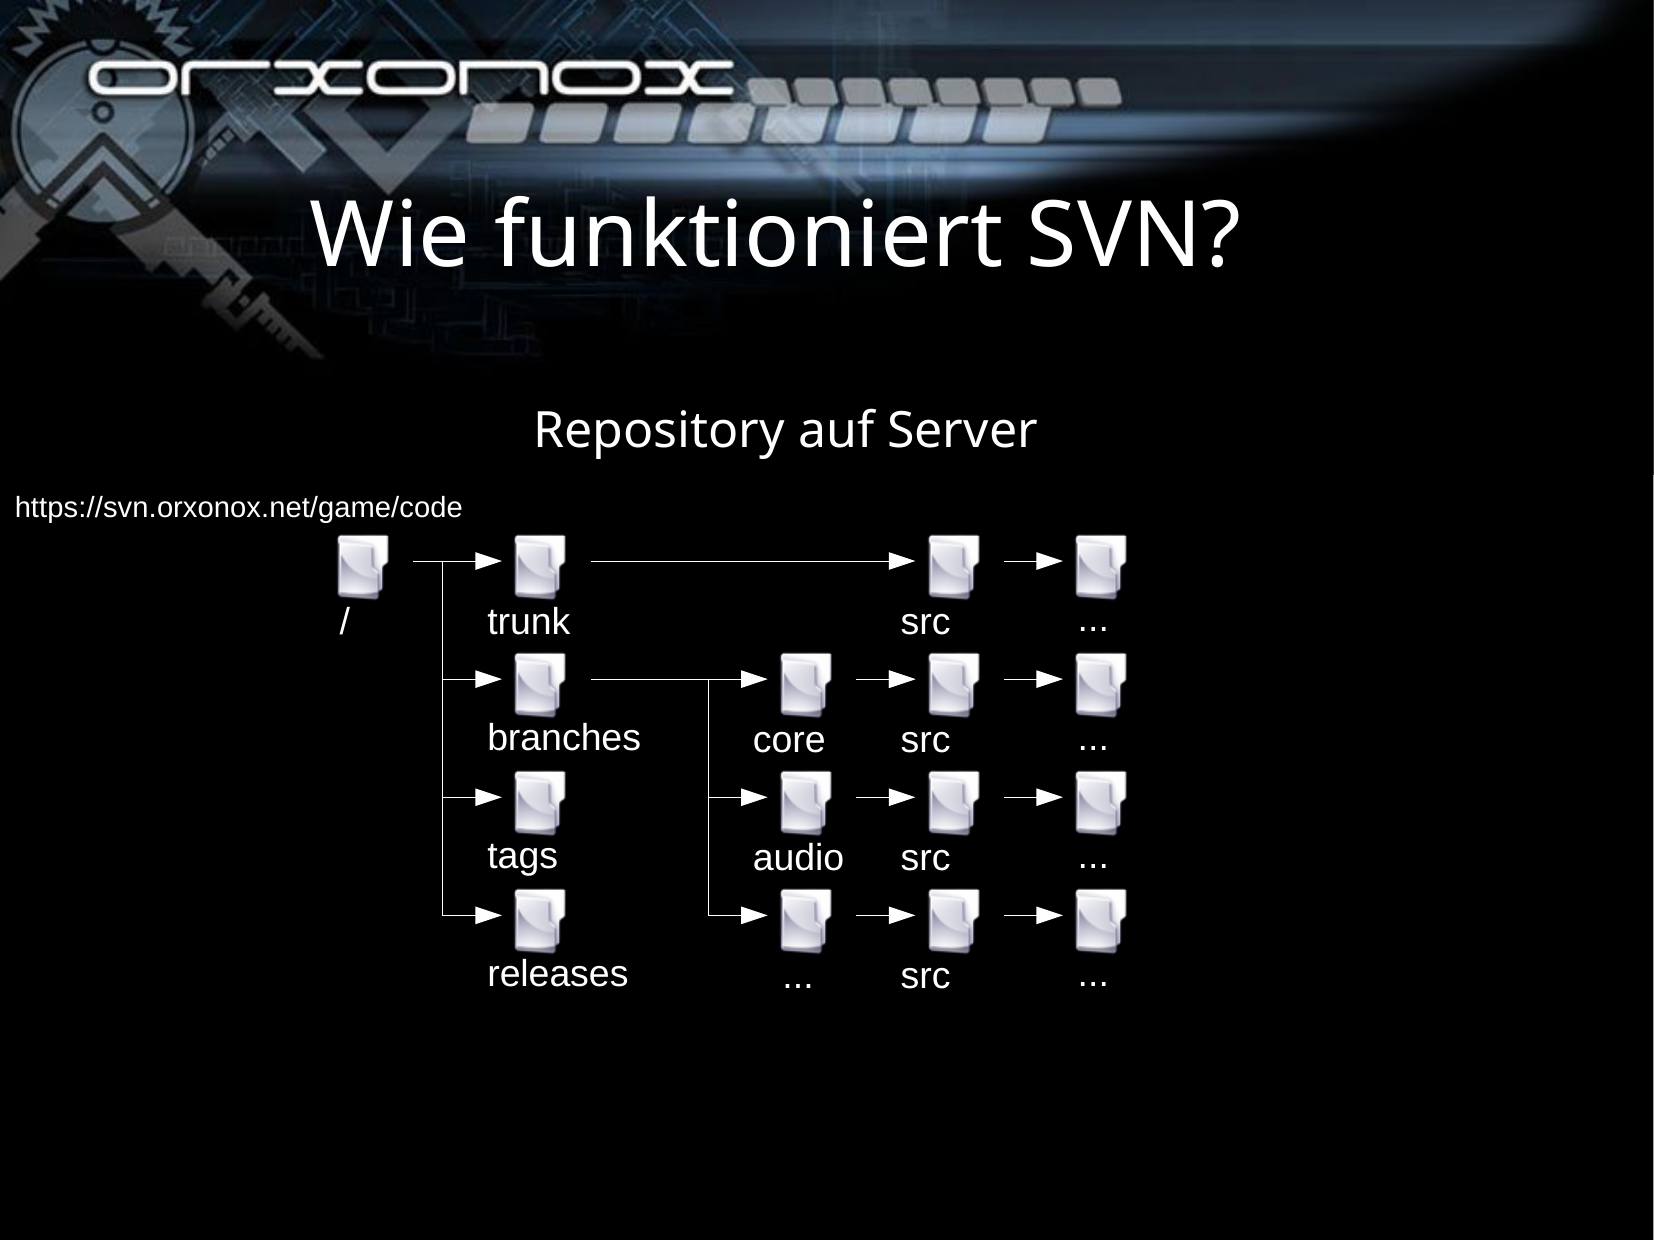

Wie funktioniert SVN?
Repository auf Server
https://svn.orxonox.net/game/code
...
/
trunk
src
branches
...
core
src
tags
...
audio
src
releases
...
...
src